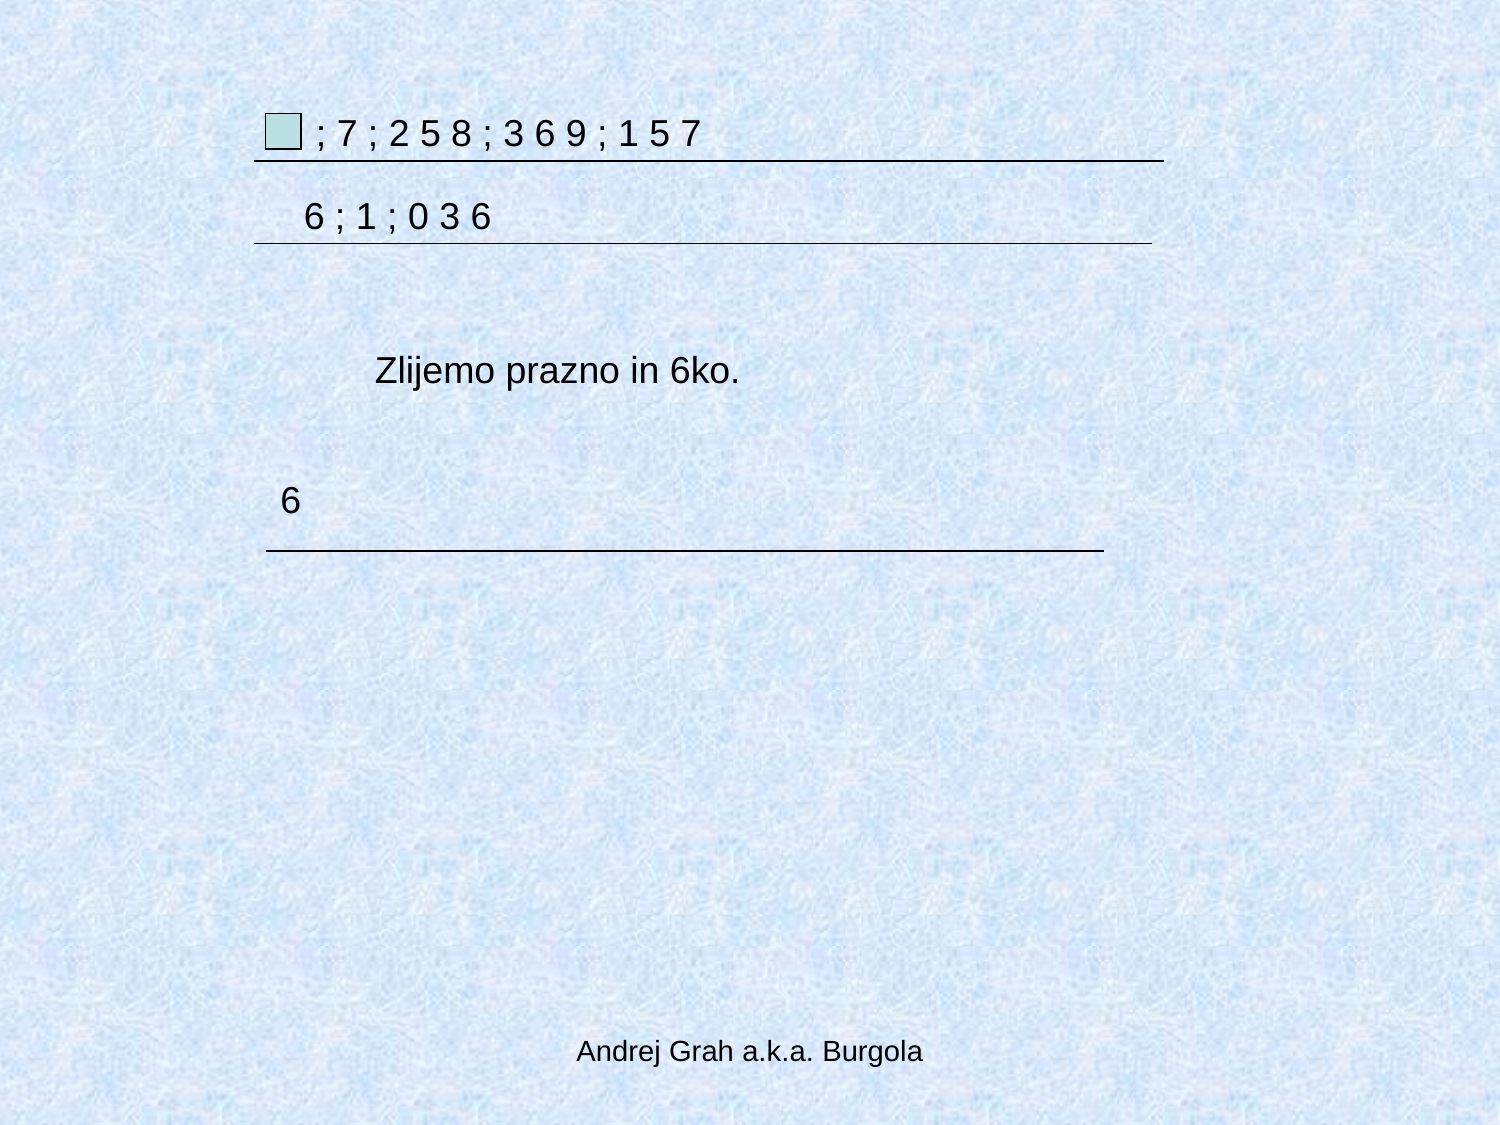

; 7 ; 2 5 8 ; 3 6 9 ; 1 5 7
6 ; 1 ; 0 3 6
Zlijemo prazno in 6ko.
6
Andrej Grah a.k.a. Burgola